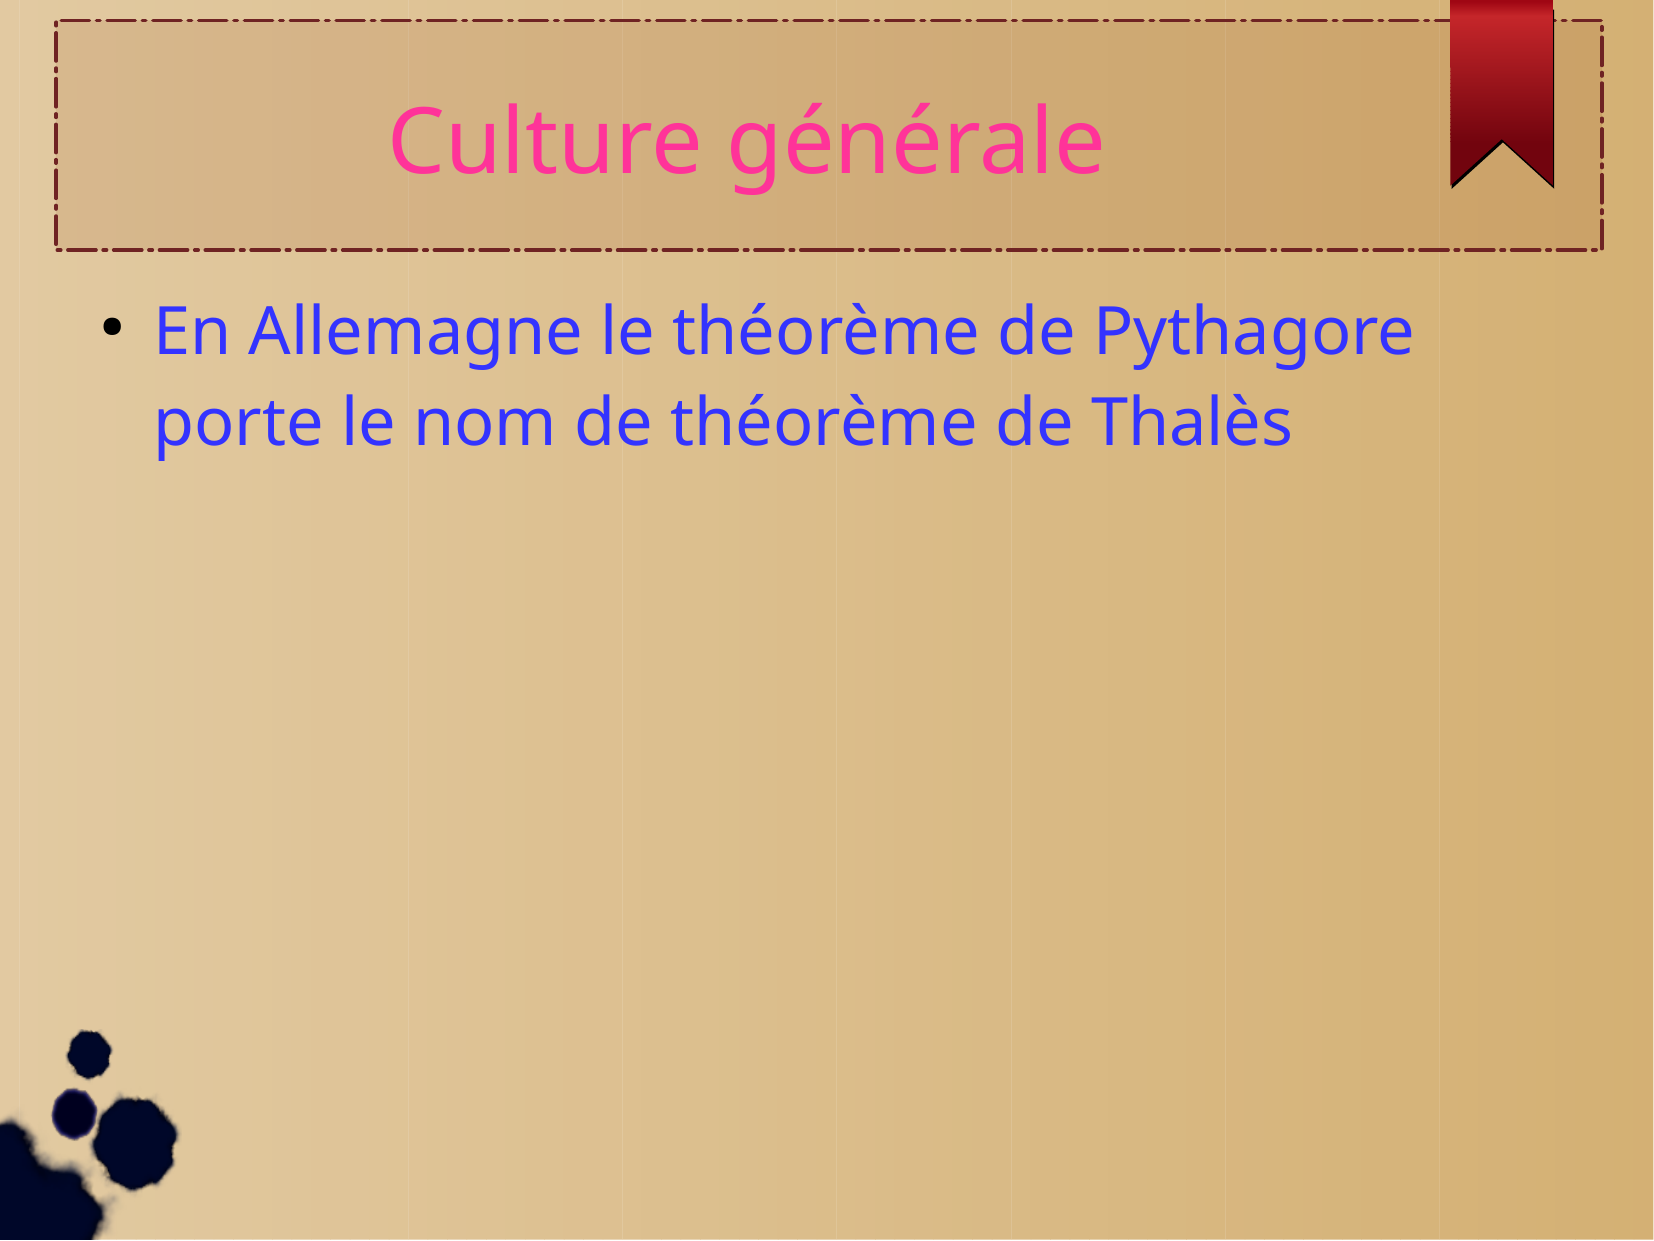

# Culture générale
En Allemagne le théorème de Pythagore porte le nom de théorème de Thalès